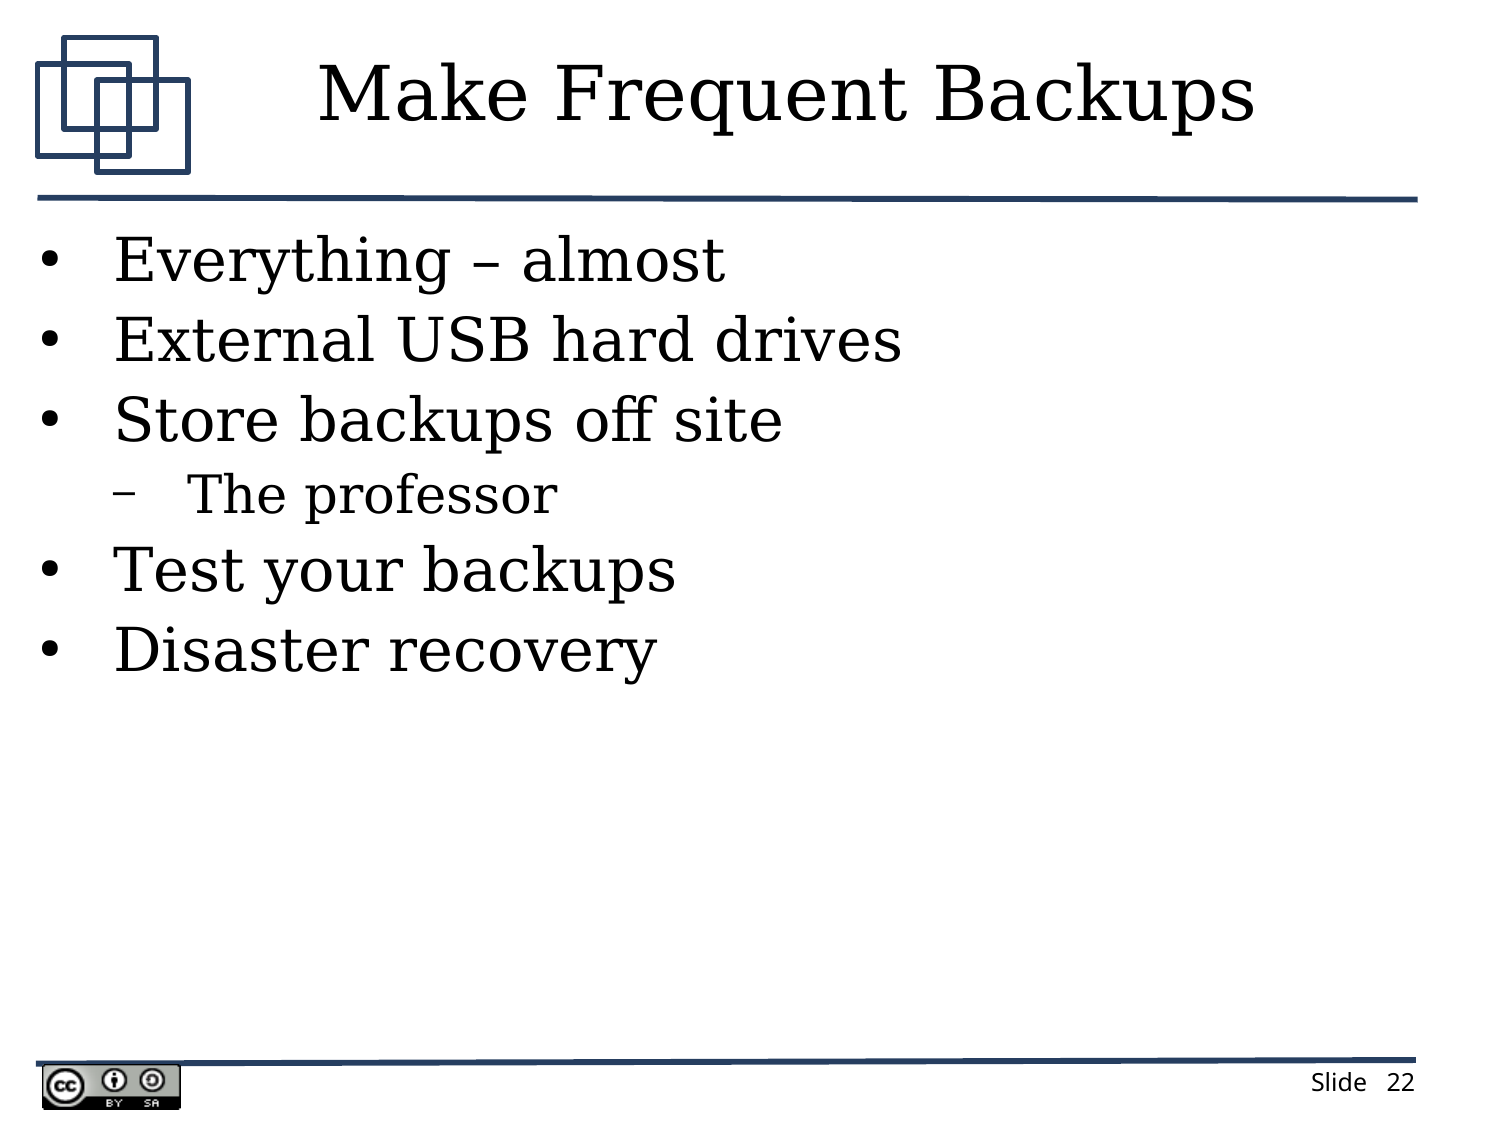

# Make Frequent Backups
Everything – almost
External USB hard drives
Store backups off site
The professor
Test your backups
Disaster recovery